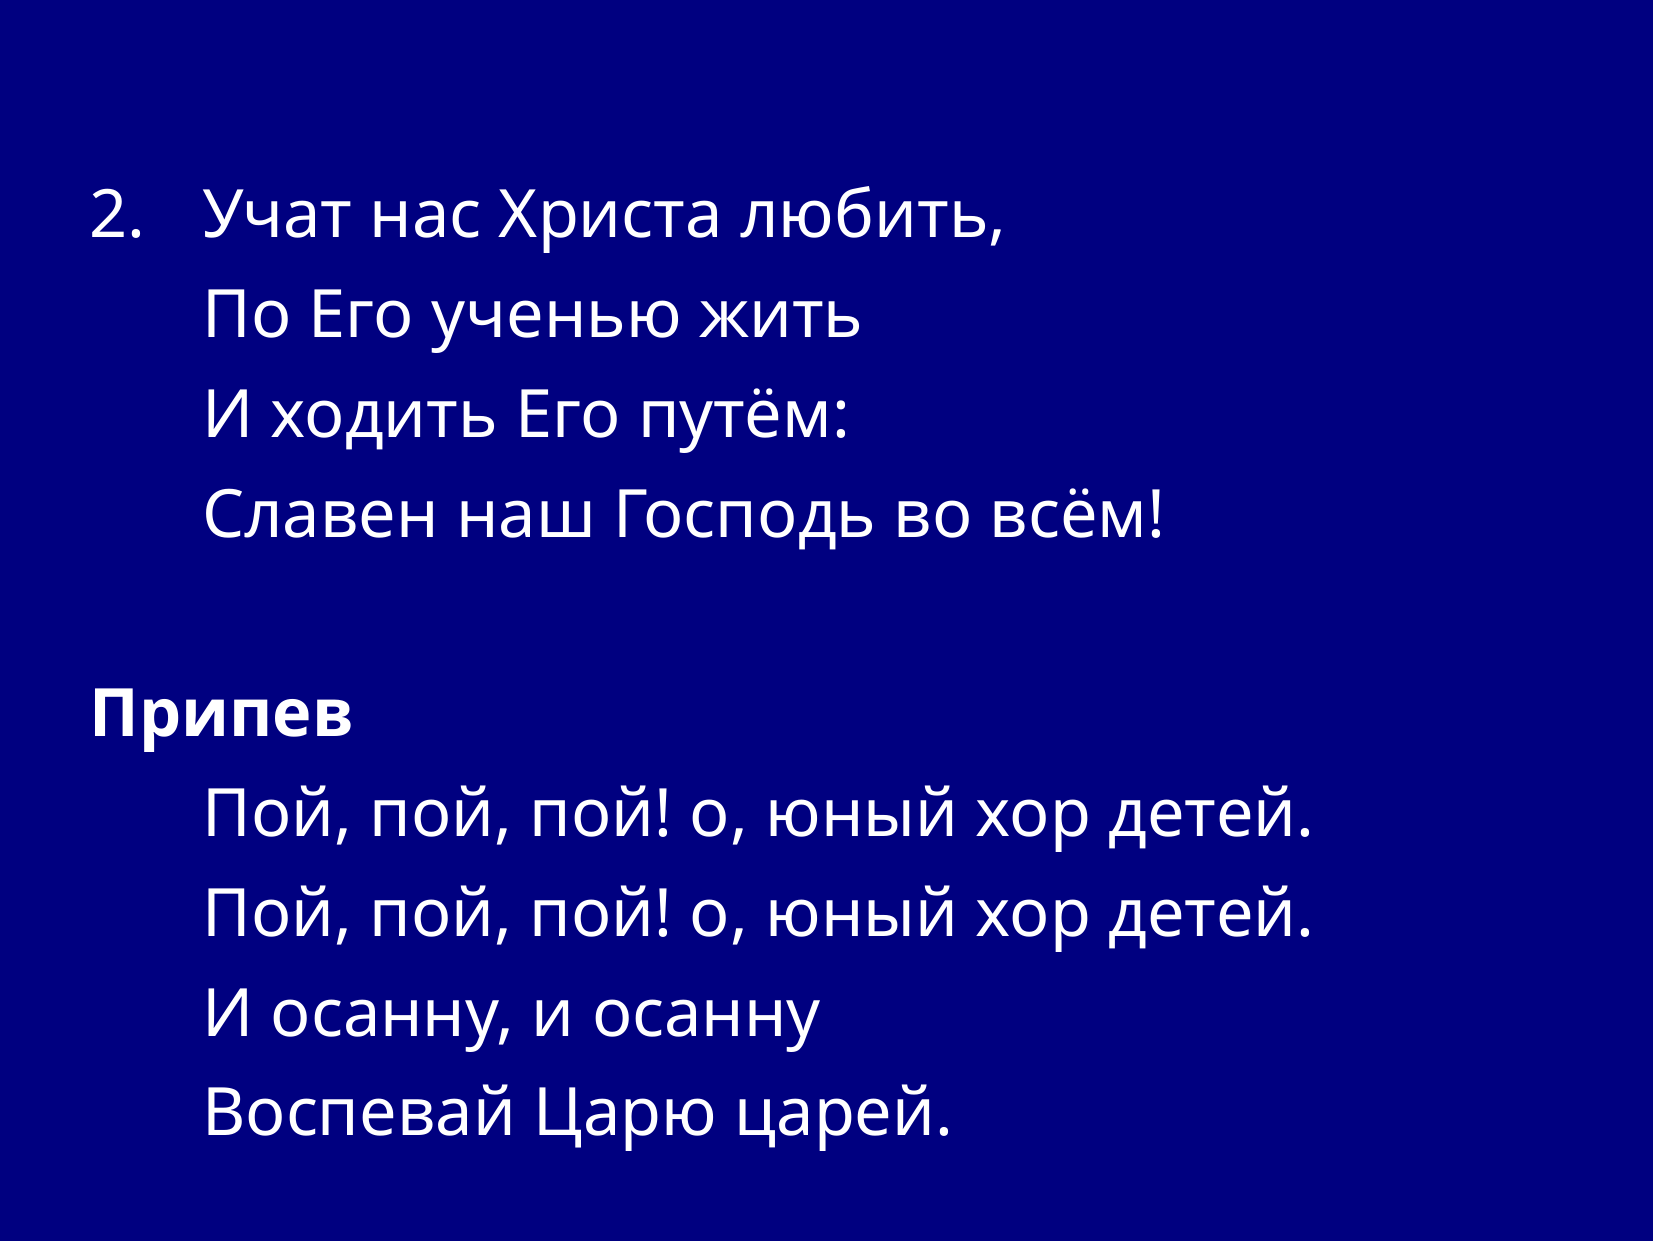

2.	Учат нас Христа любить,
	По Его ученью жить
	И ходить Его путём:
	Славен наш Господь во всём!
Припев
	Пой, пой, пой! о, юный хор детей.
	Пой, пой, пой! о, юный хор детей.
	И осанну, и осанну
	Воспевай Царю царей.